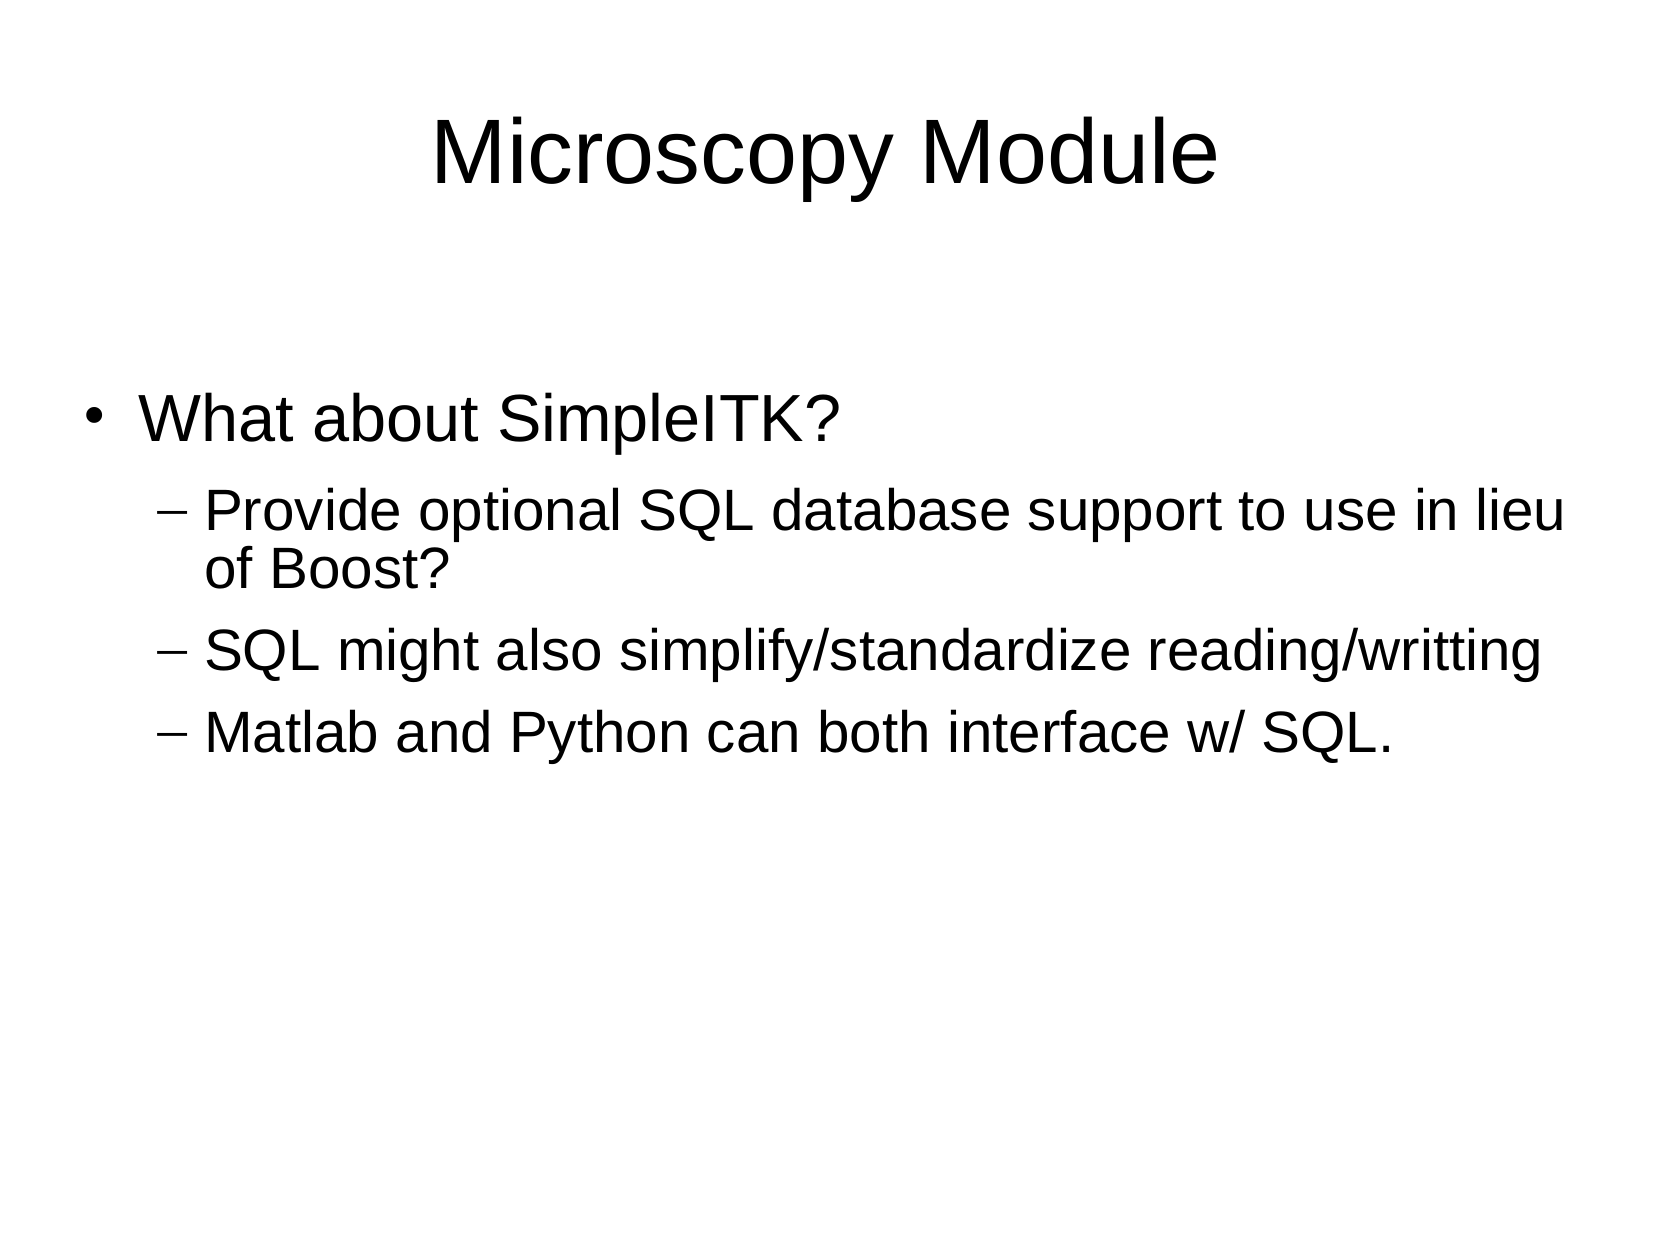

Microscopy Module
What about SimpleITK?
Provide optional SQL database support to use in lieu of Boost?
SQL might also simplify/standardize reading/writting
Matlab and Python can both interface w/ SQL.